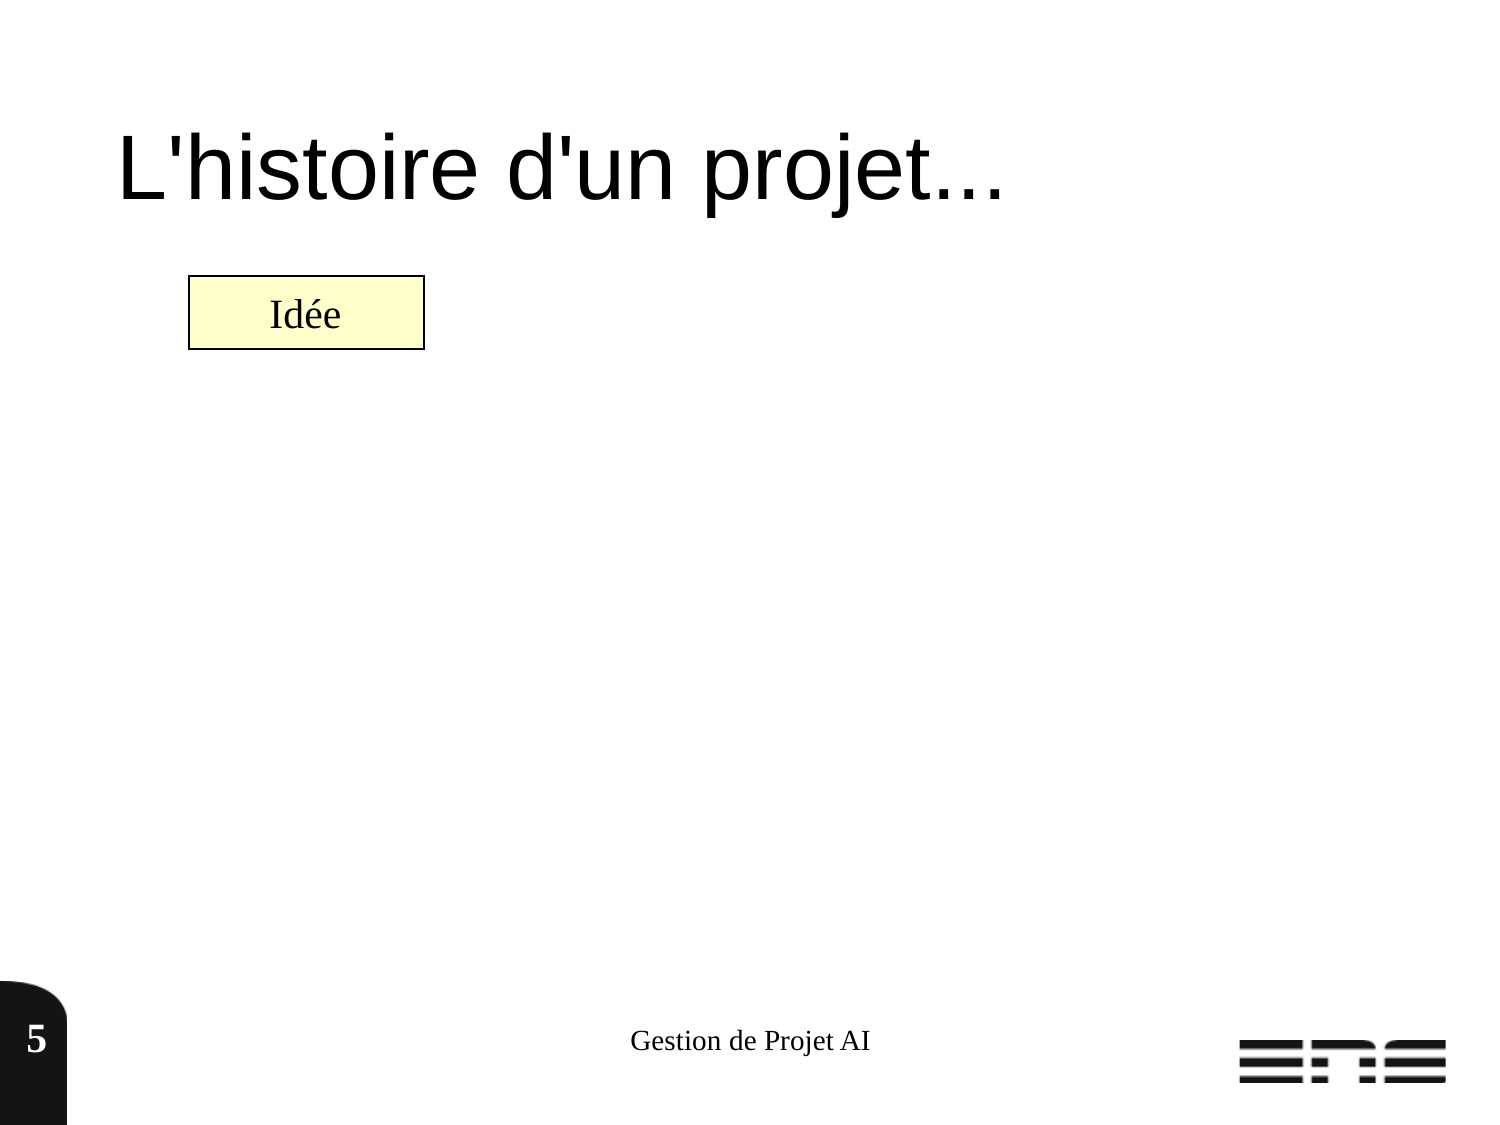

# L'histoire d'un projet...
Idée
5
Gestion de Projet AI